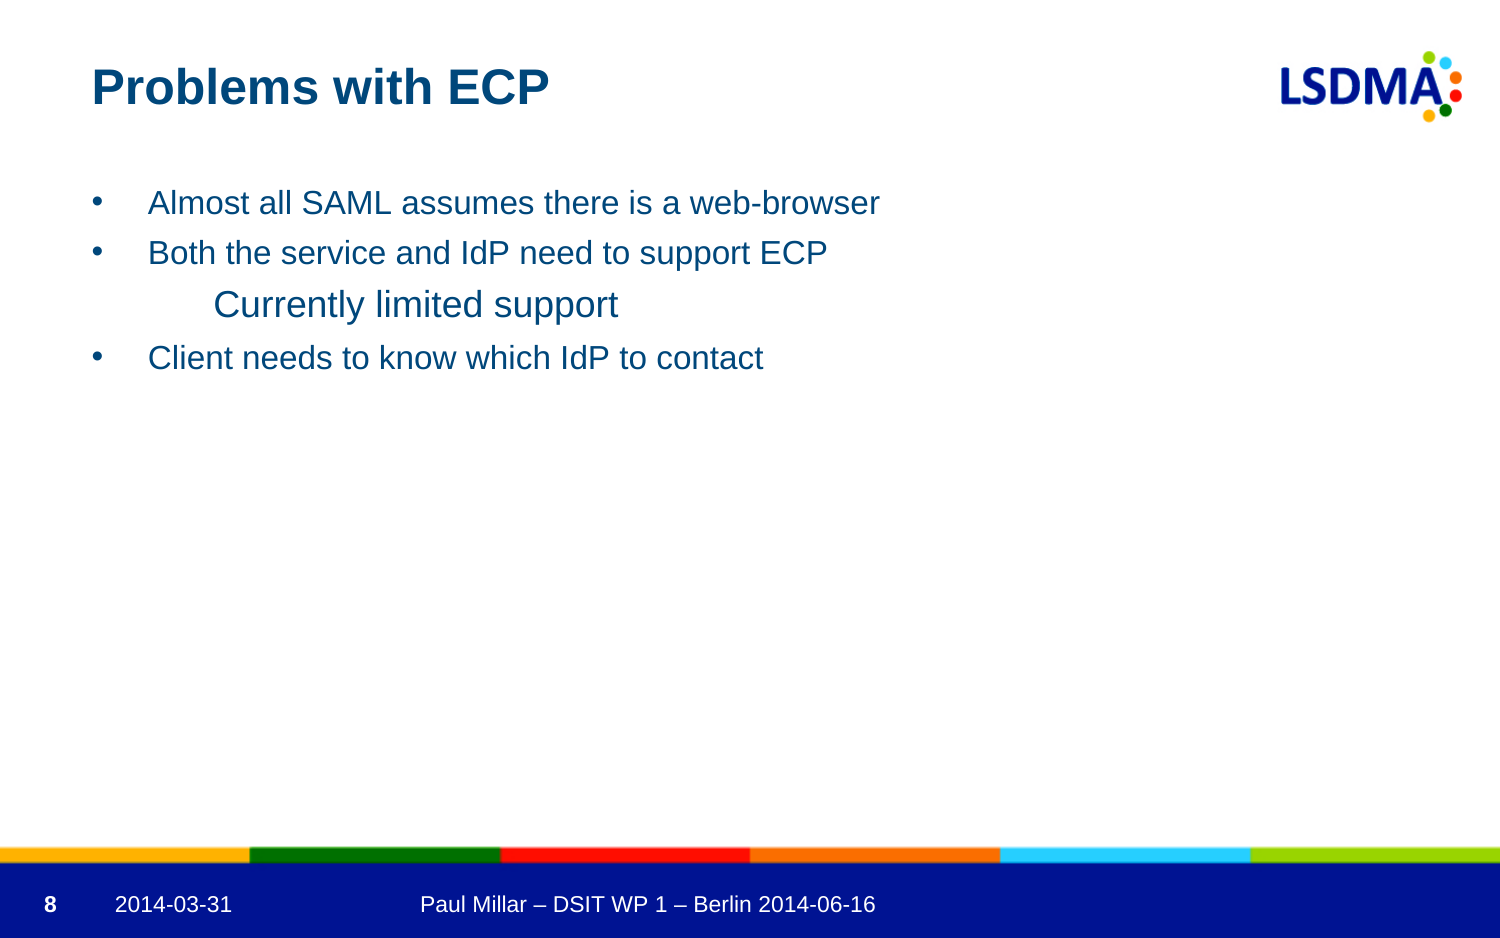

# Problems with ECP
Almost all SAML assumes there is a web-browser
Both the service and IdP need to support ECP
Currently limited support
Client needs to know which IdP to contact